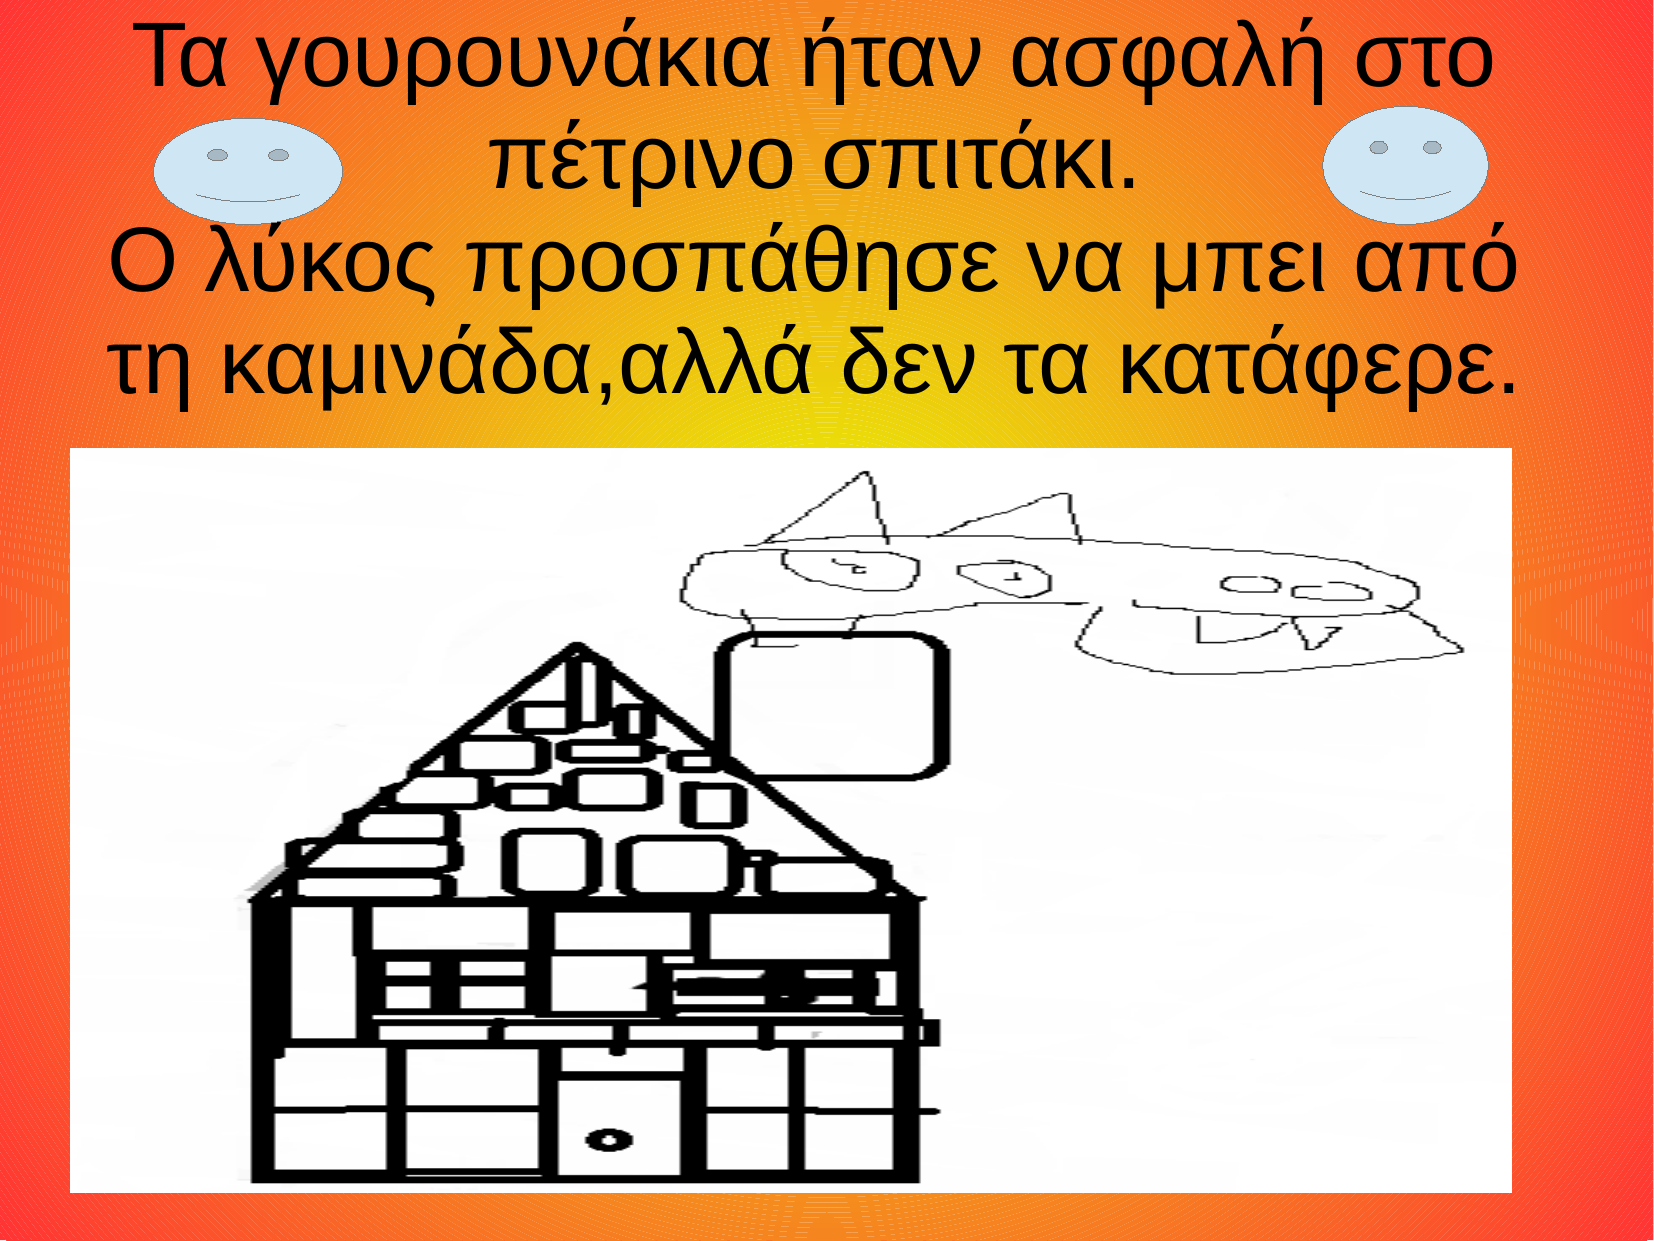

# Τα γουρουνάκια ήταν ασφαλή στο πέτρινο σπιτάκι. Ο λύκος προσπάθησε να μπει από τη καμινάδα,αλλά δεν τα κατάφερε.